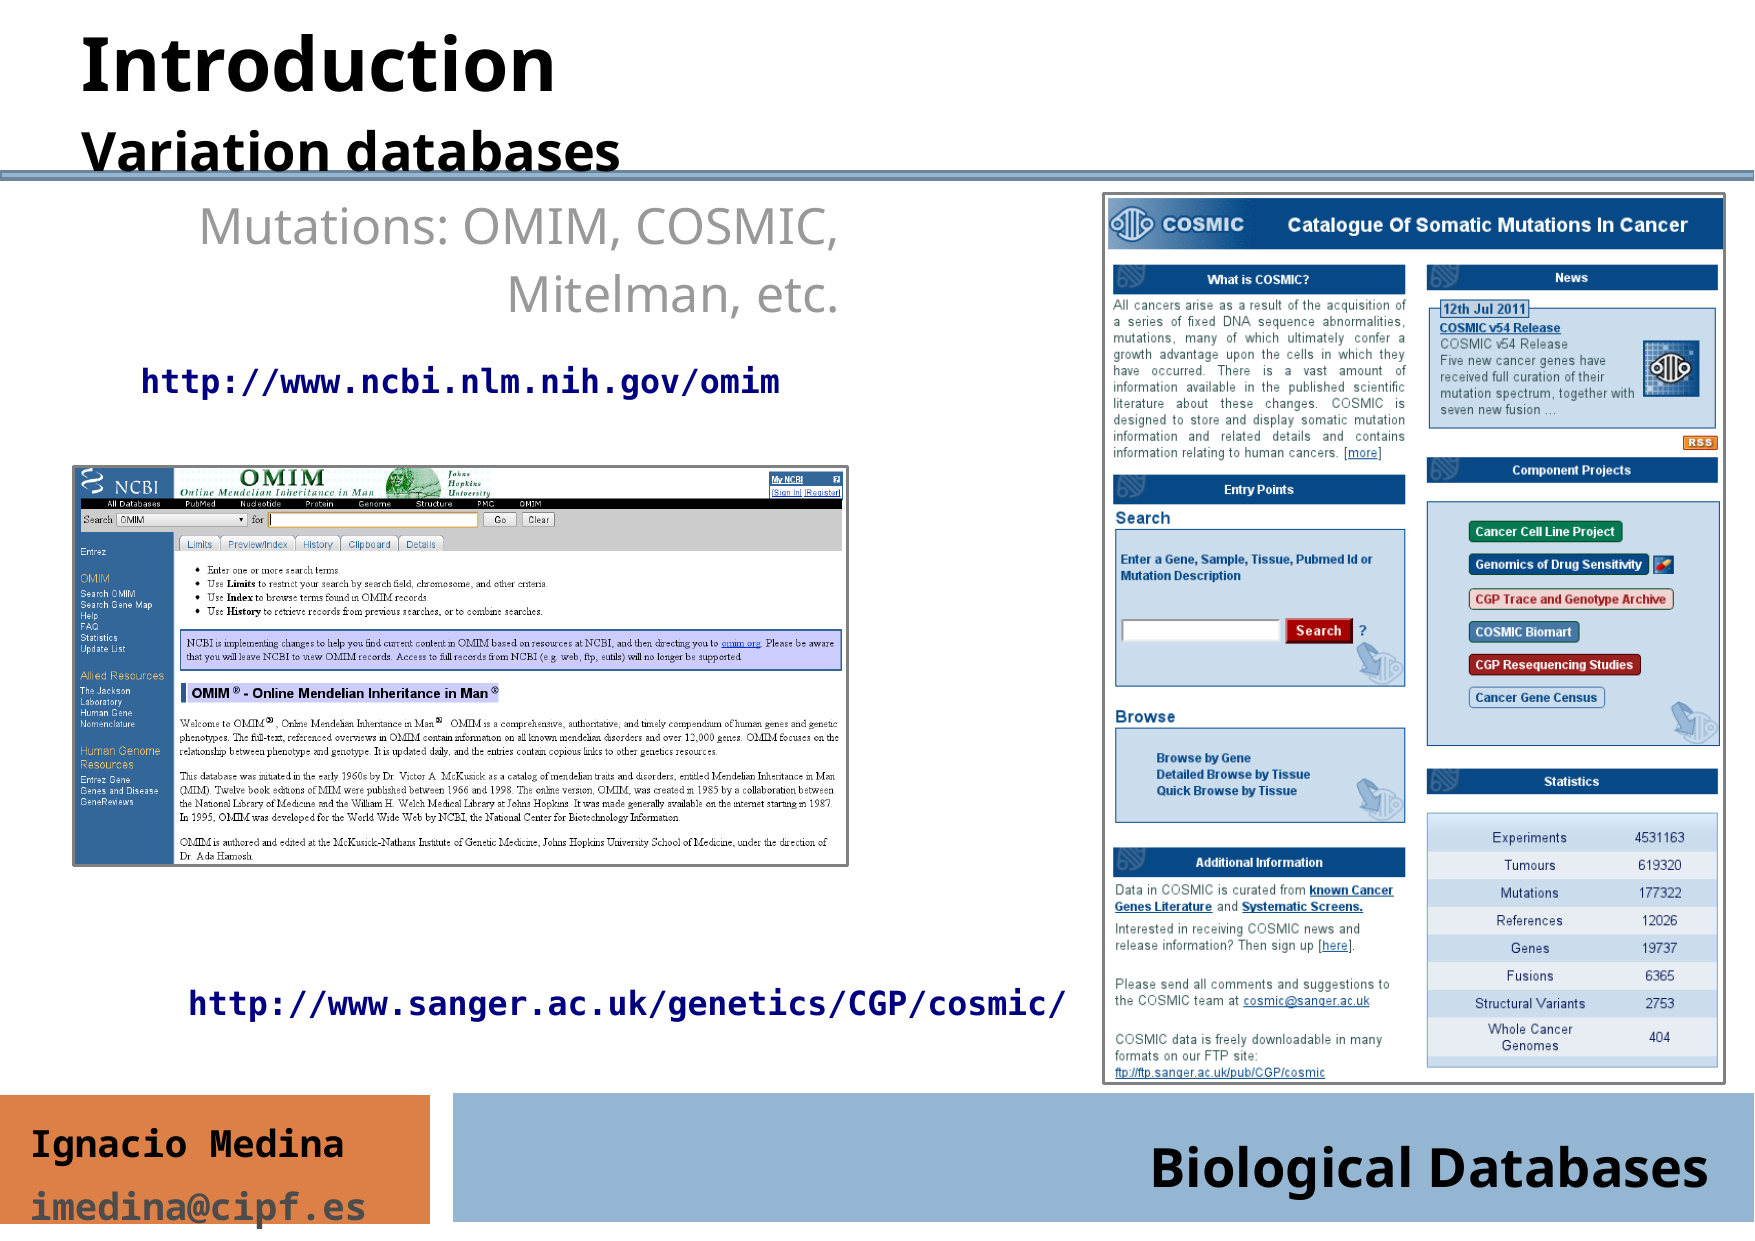

Introduction
Variation databases
#
Mutations: OMIM, COSMIC, Mitelman, etc.
http://www.ncbi.nlm.nih.gov/omim
http://www.sanger.ac.uk/genetics/CGP/cosmic/
Ignacio Medina
imedina@cipf.es
Biological Databases